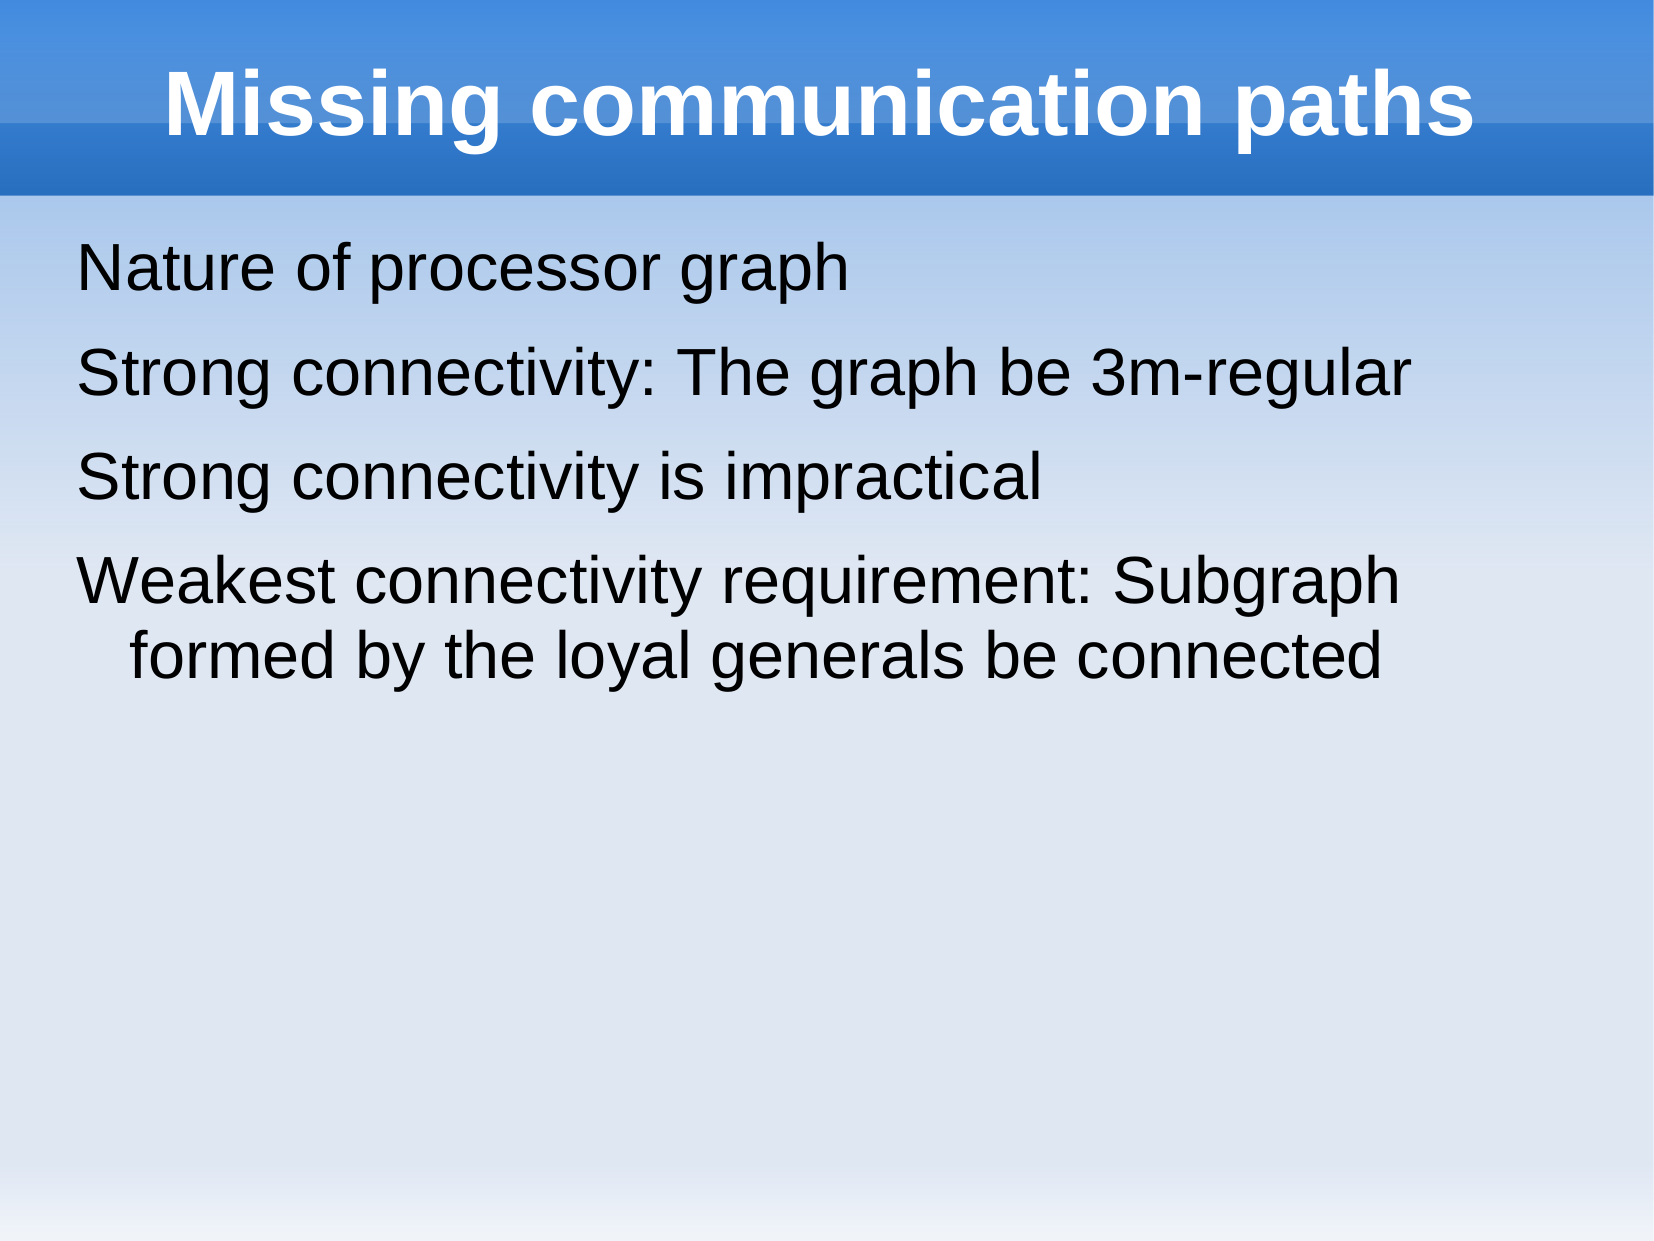

# Missing communication paths
Nature of processor graph
Strong connectivity: The graph be 3m-regular
Strong connectivity is impractical
Weakest connectivity requirement: Subgraph formed by the loyal generals be connected